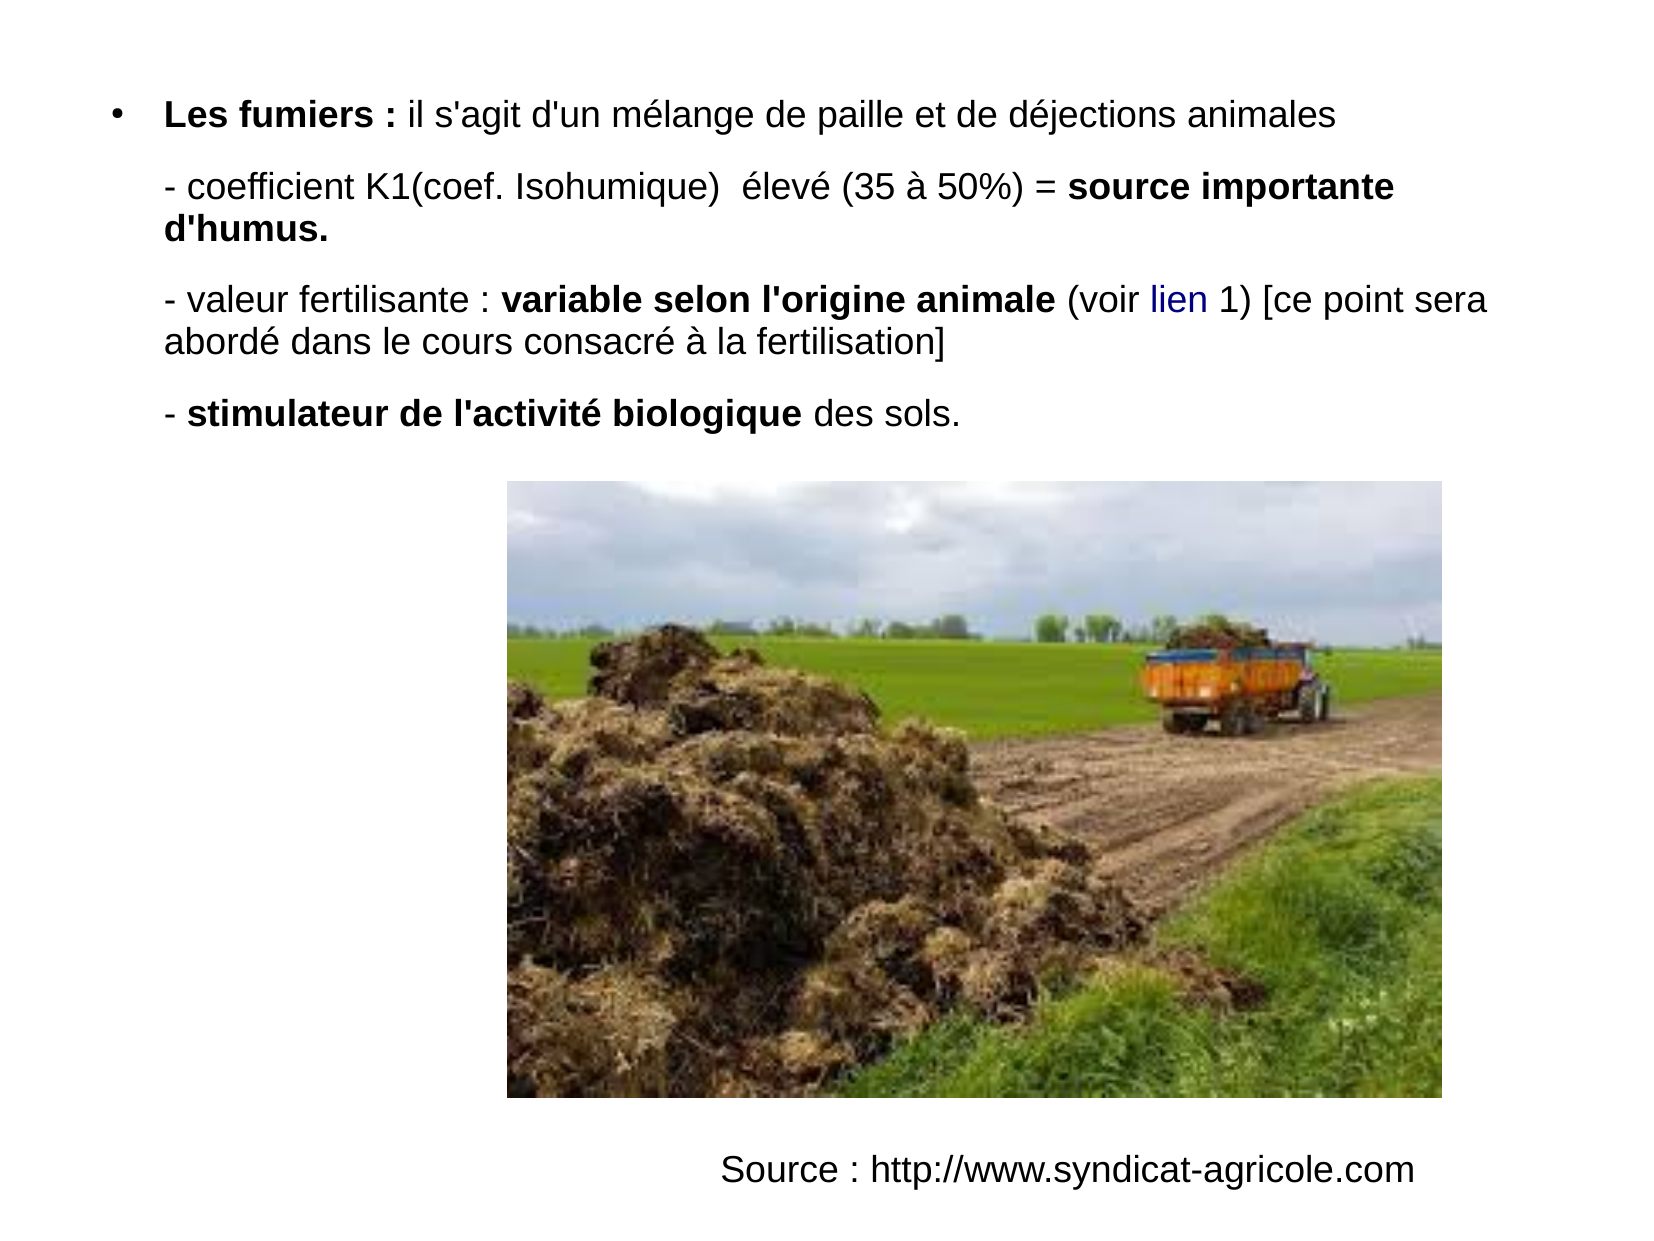

# Les fumiers : il s'agit d'un mélange de paille et de déjections animales
- coefficient K1(coef. Isohumique) élevé (35 à 50%) = source importante d'humus.
- valeur fertilisante : variable selon l'origine animale (voir lien 1) [ce point sera abordé dans le cours consacré à la fertilisation]
- stimulateur de l'activité biologique des sols.
Source : http://www.syndicat-agricole.com